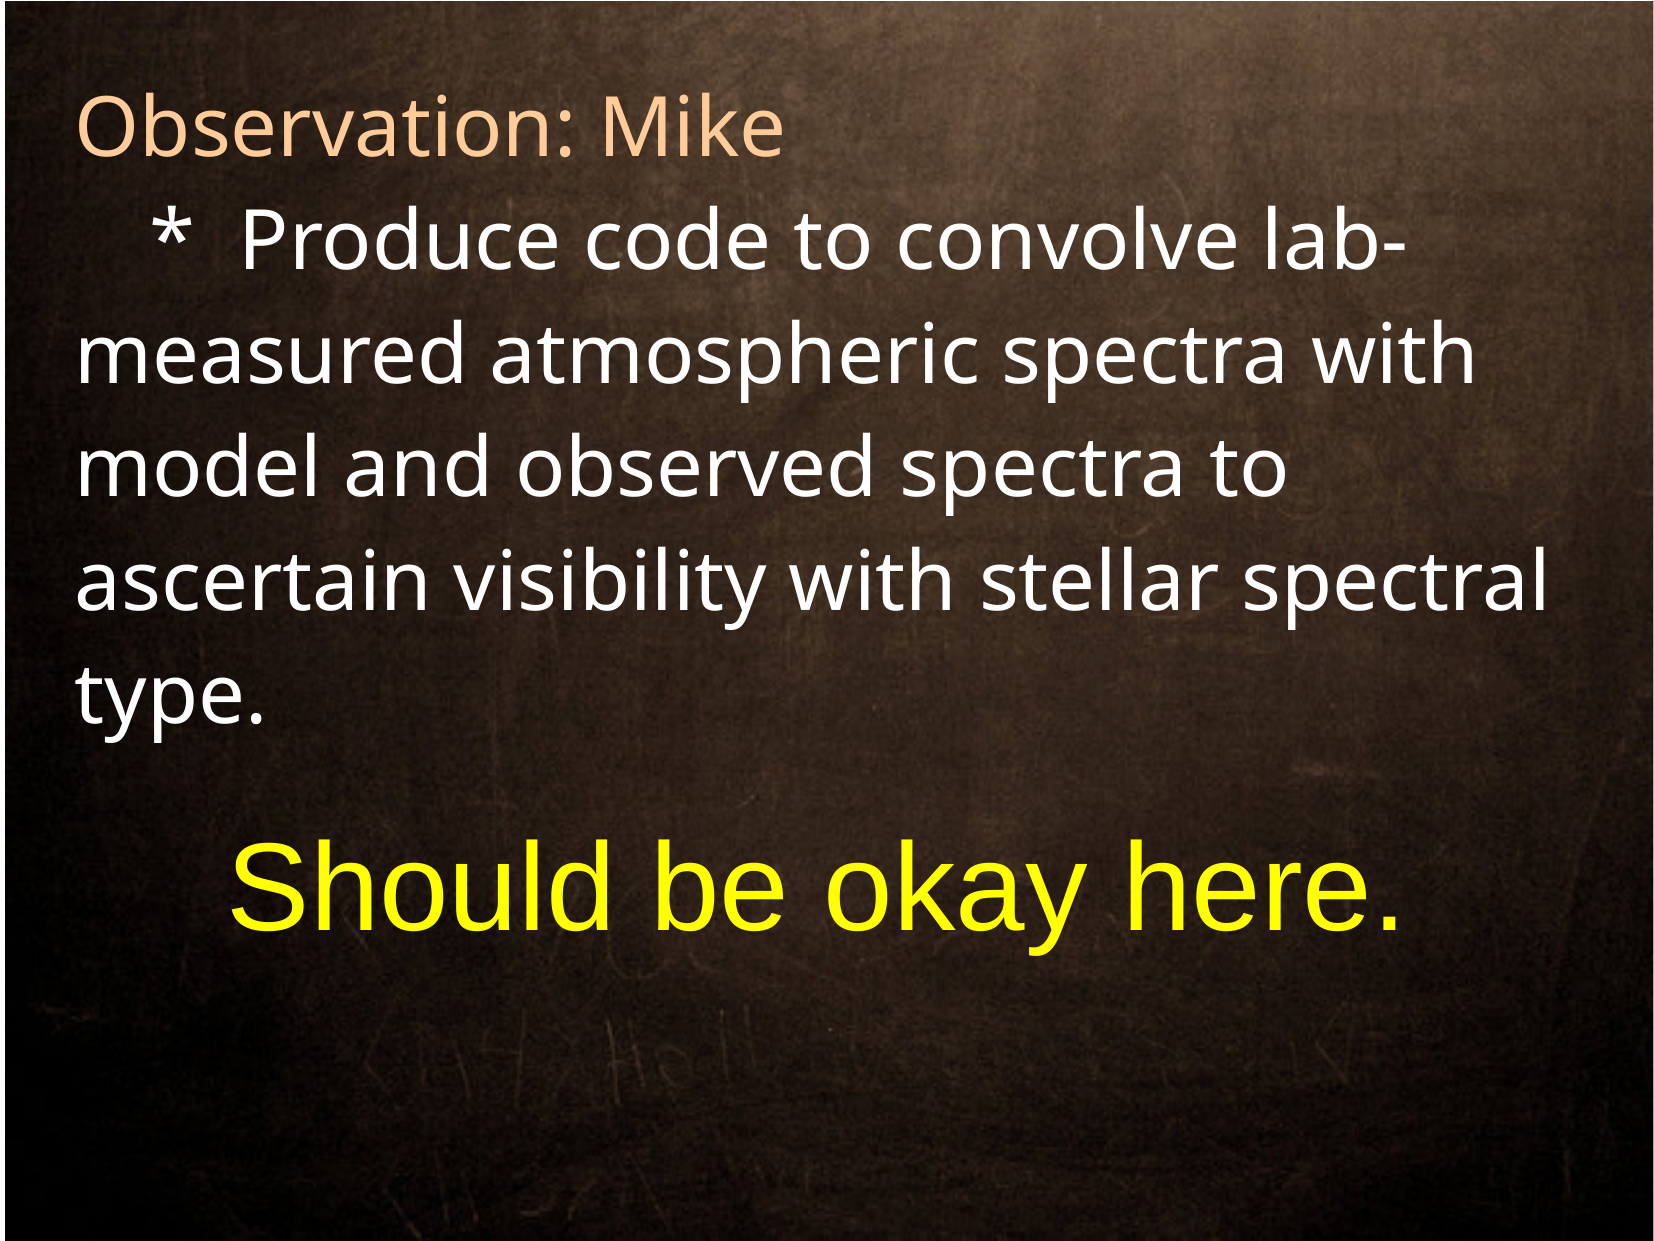

Observation: Mike
	* Produce code to convolve lab-measured atmospheric spectra with model and observed spectra to ascertain visibility with stellar spectral type.
Should be okay here.